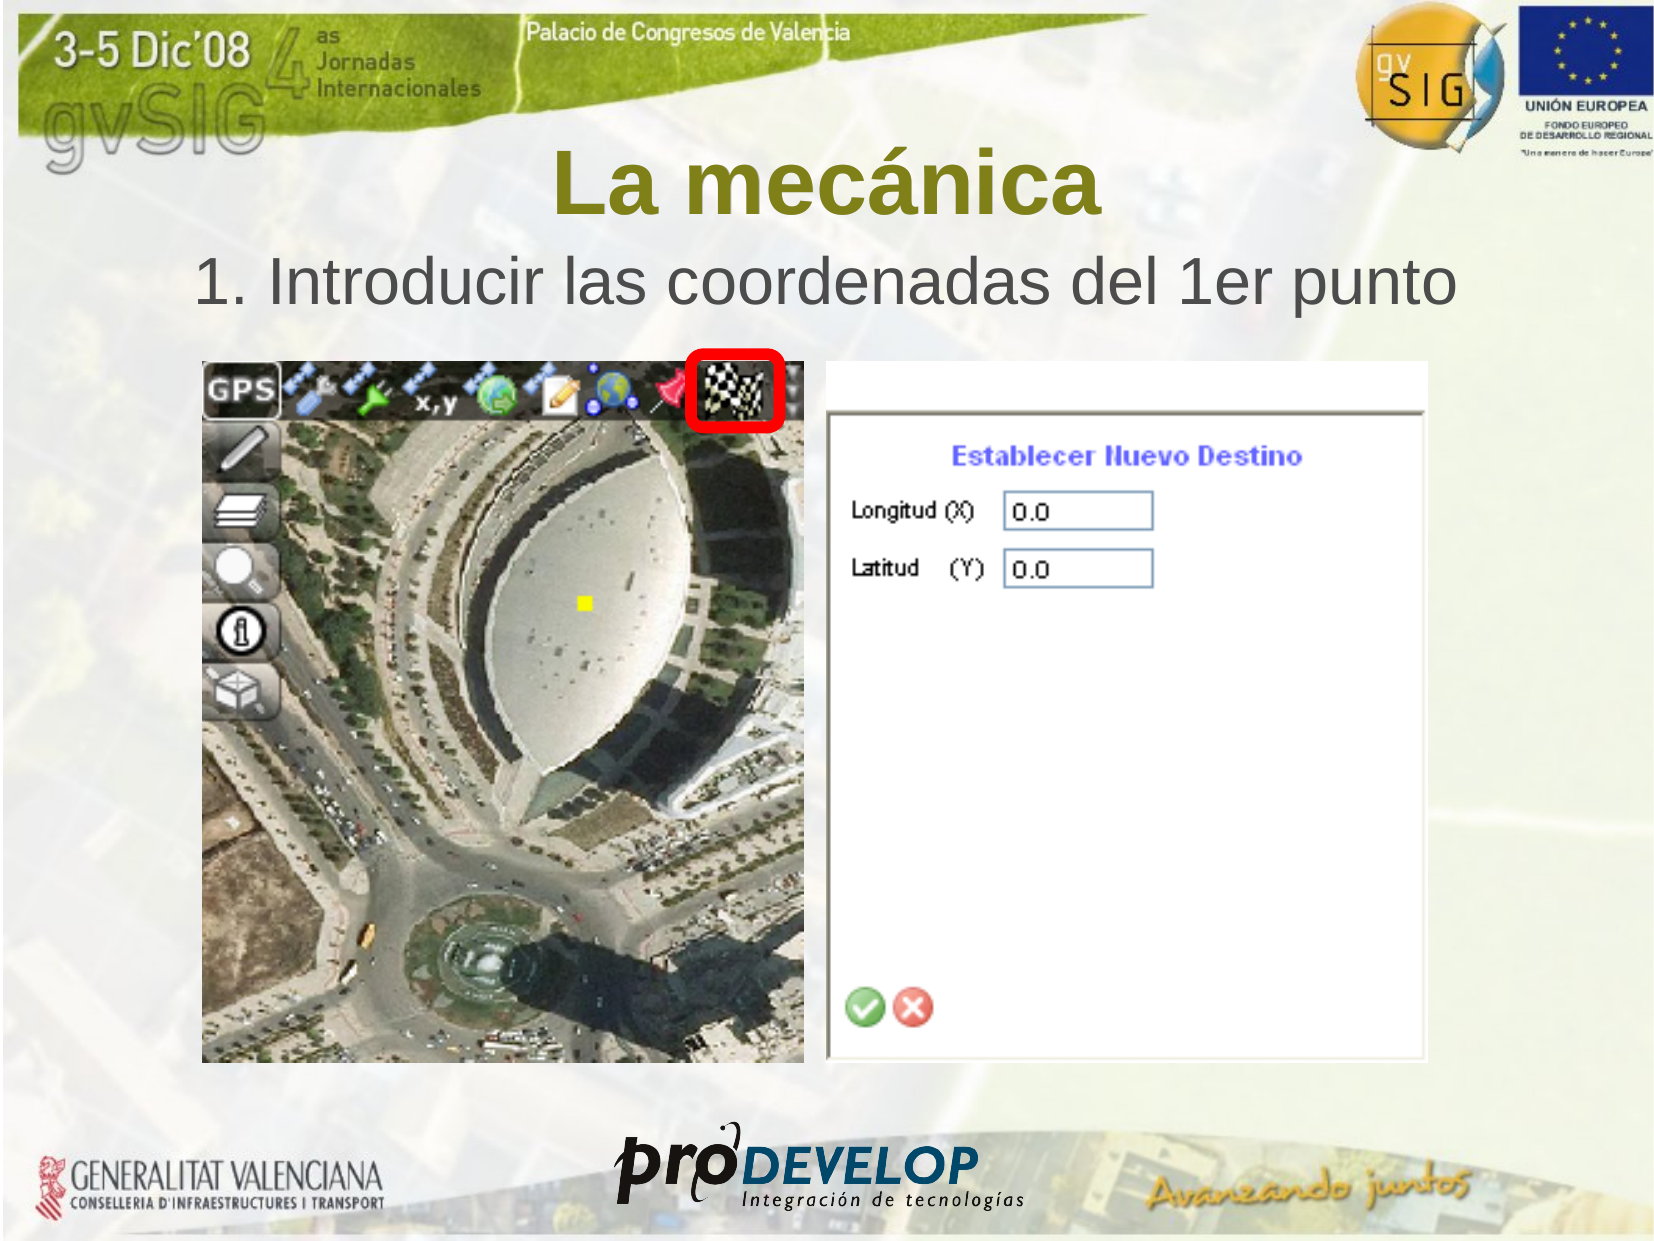

# La mecánica
1. Introducir las coordenadas del 1er punto